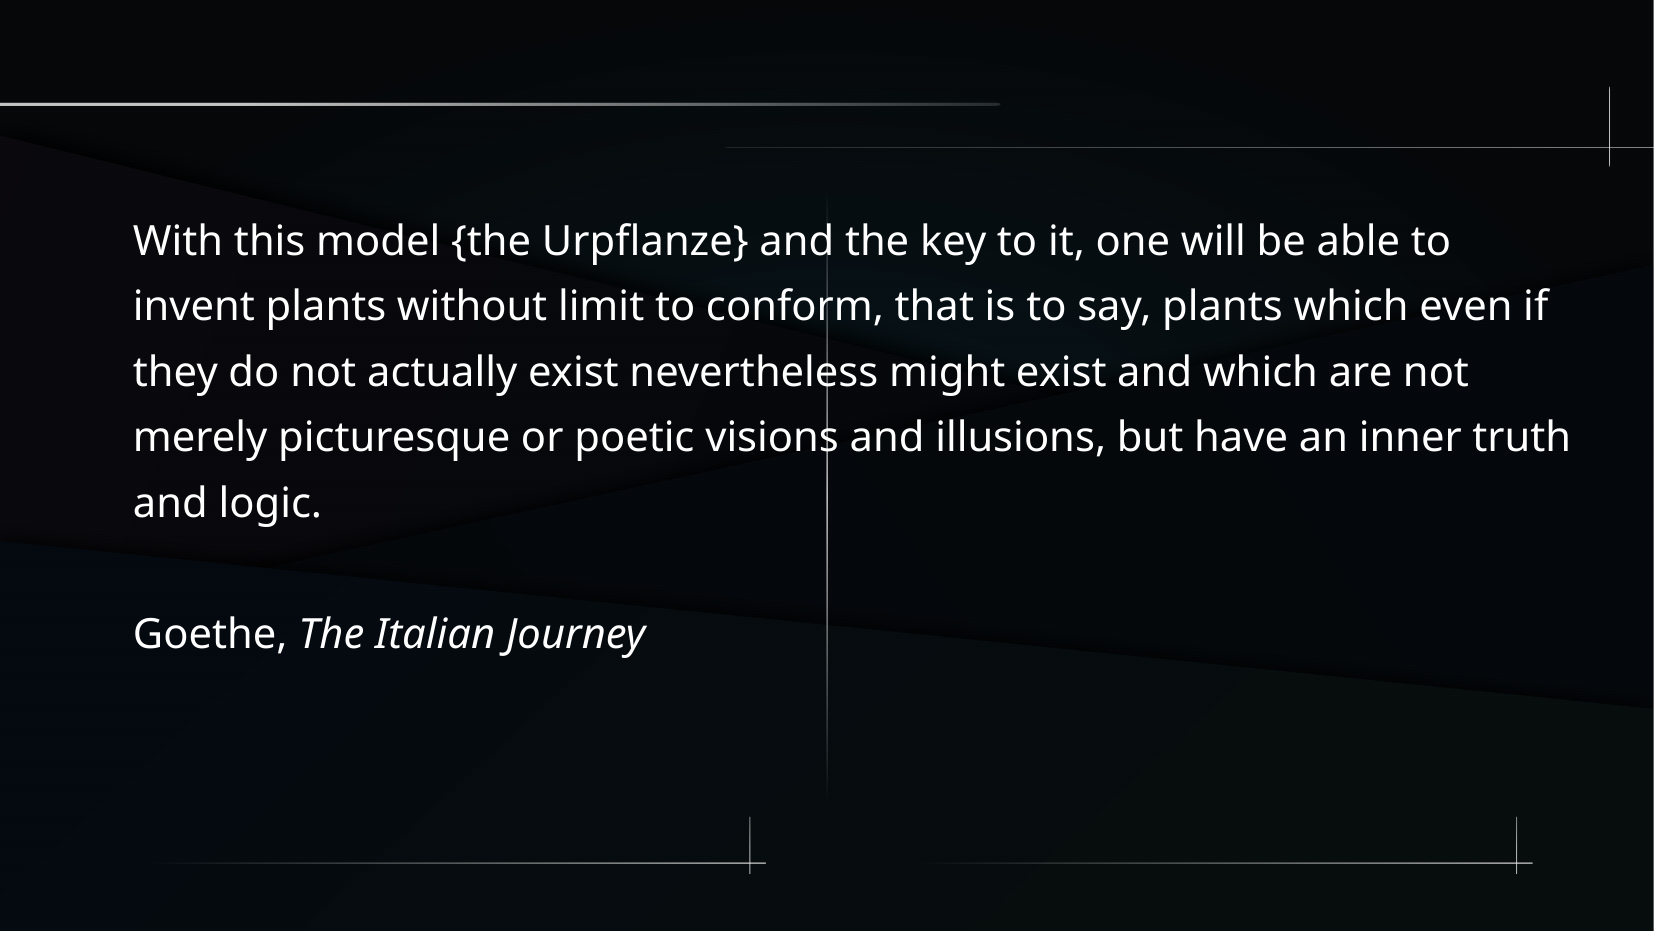

# With this model {the Urpflanze} and the key to it, one will be able to invent plants without limit to conform, that is to say, plants which even if they do not actually exist nevertheless might exist and which are not merely picturesque or poetic visions and illusions, but have an inner truth and logic. Goethe, The Italian Journey